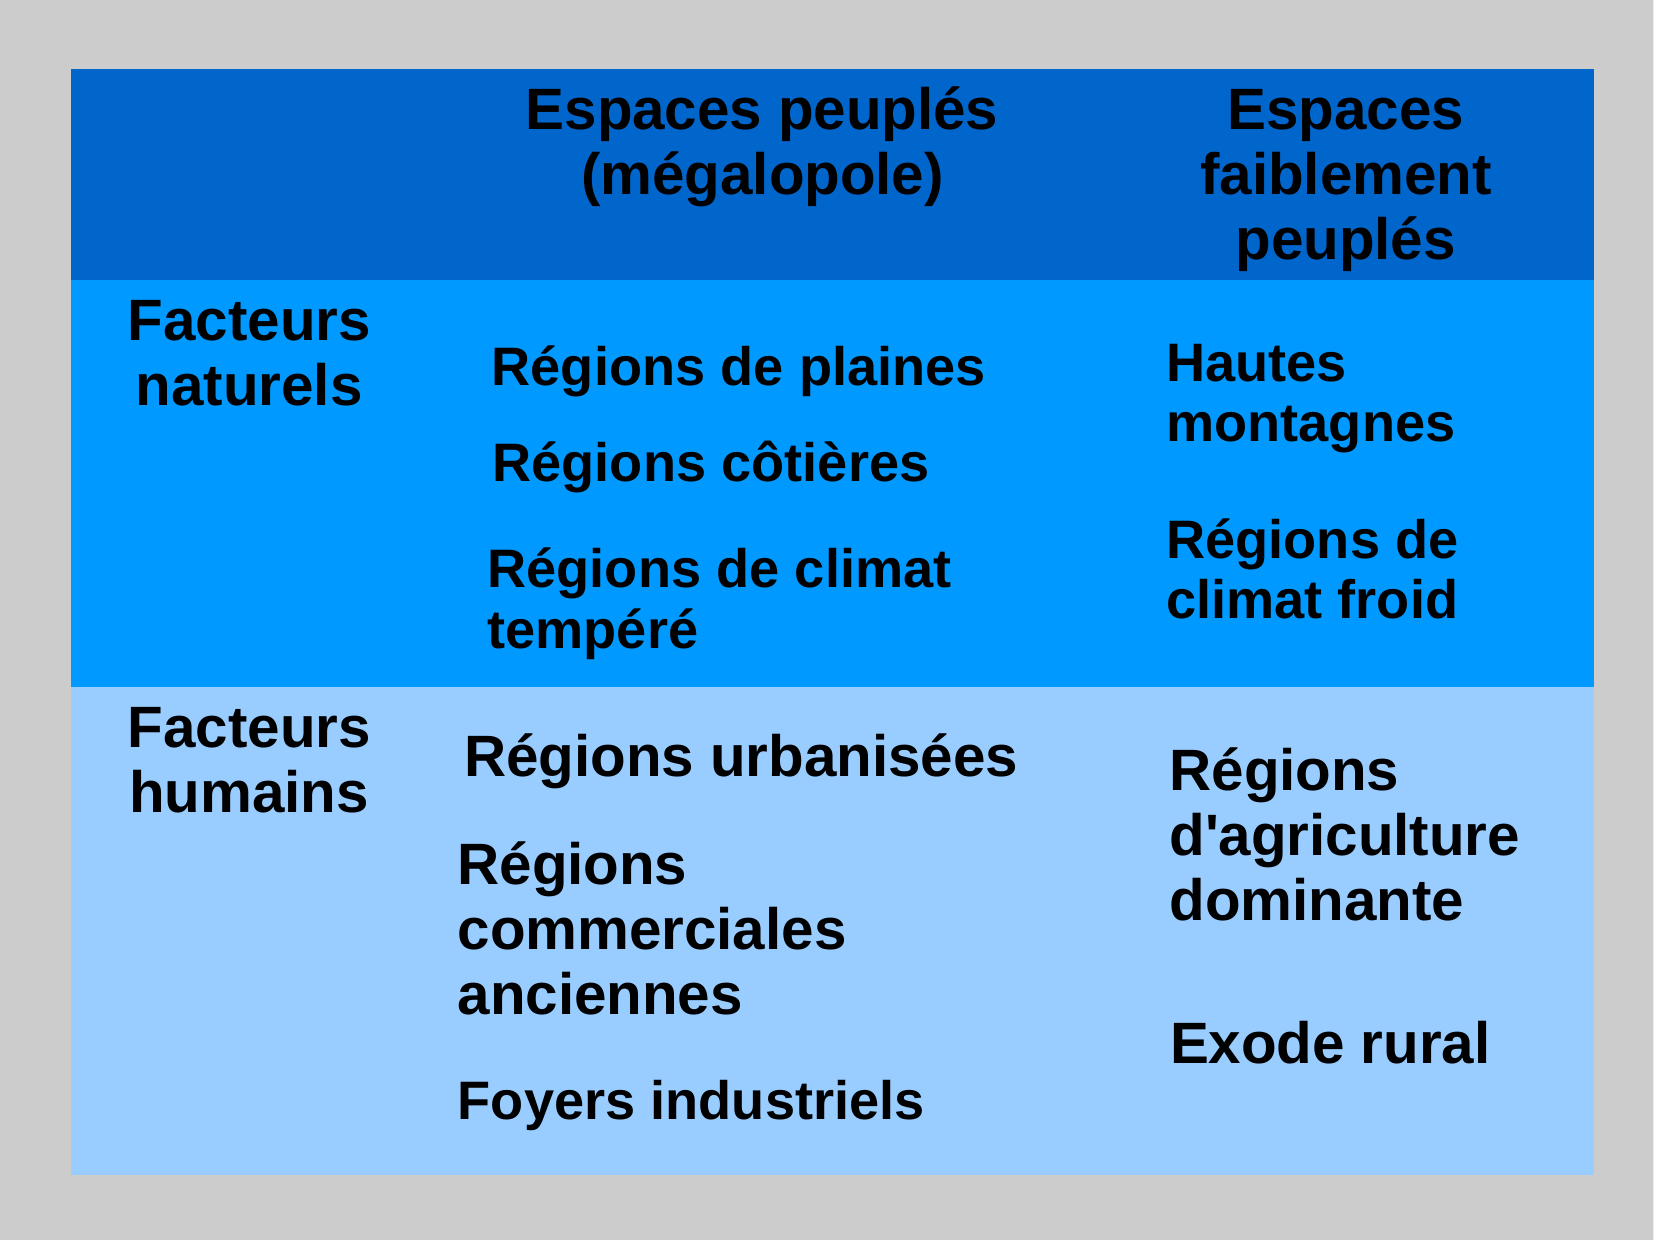

| | Espaces peuplés (mégalopole) | Espaces faiblement peuplés |
| --- | --- | --- |
| Facteurs naturels | | |
| Facteurs humains | | |
Hautes montagnes
Régions de plaines
Régions côtières
Régions de climat froid
Régions de climat tempéré
Régions urbanisées
Régions
d'agriculture
dominante
Régions commerciales anciennes
Exode rural
Foyers industriels